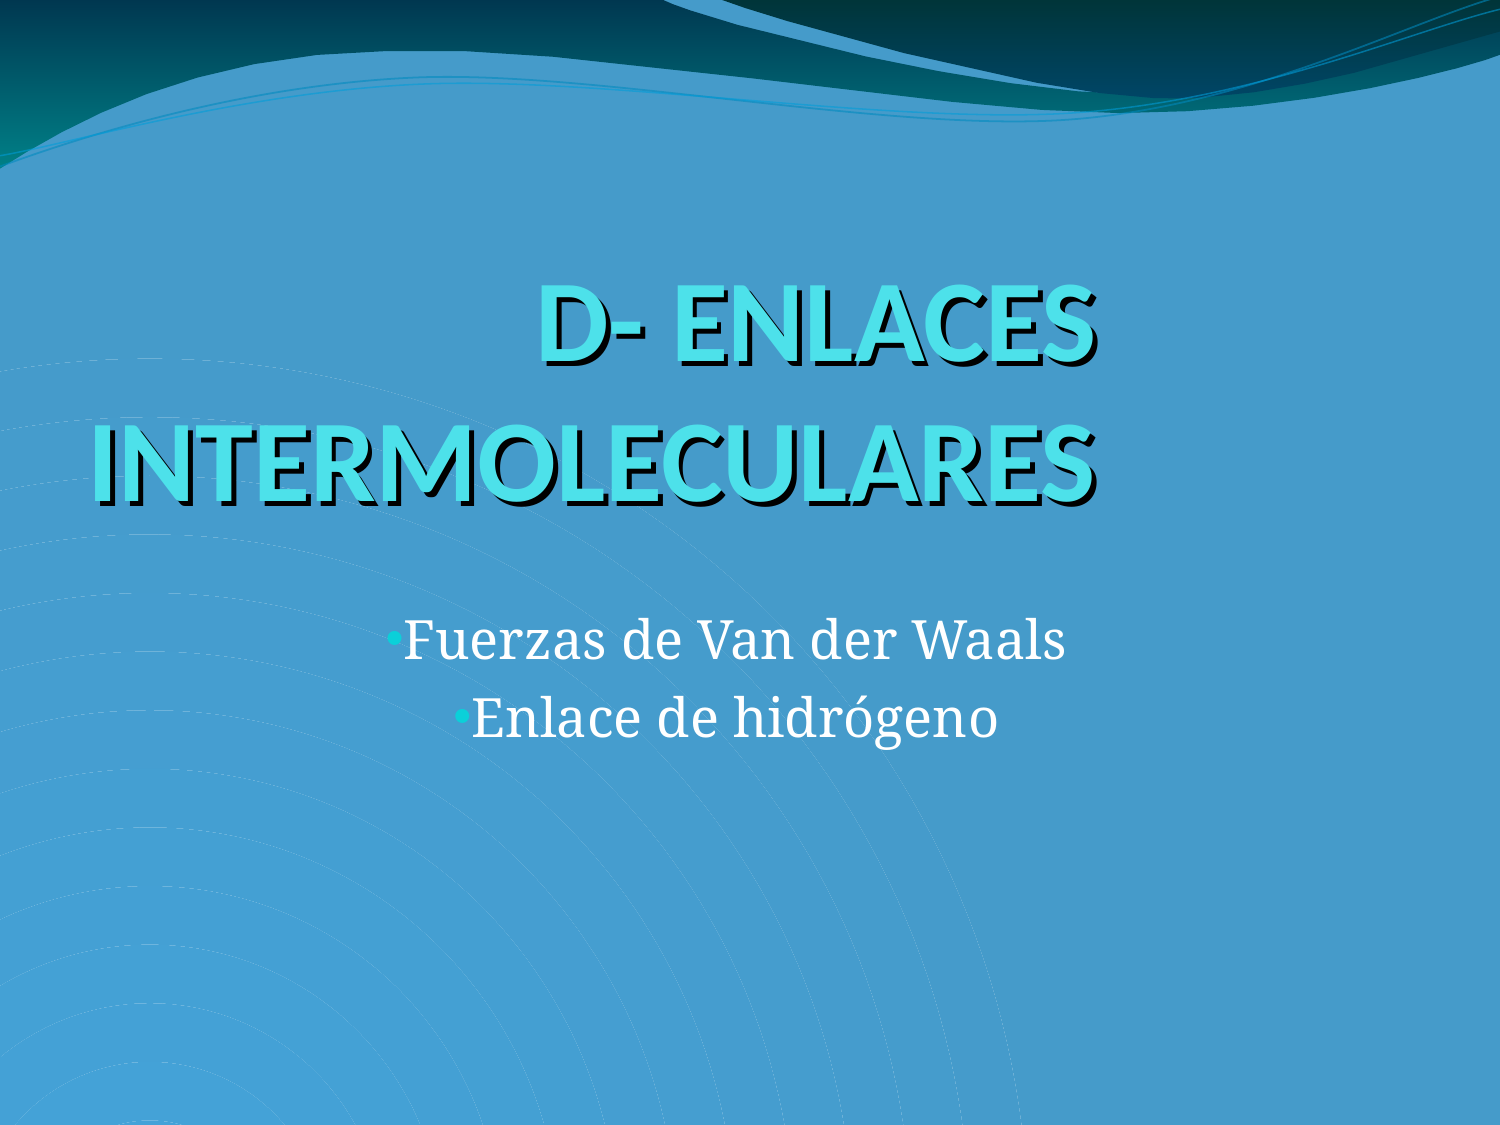

# D- ENLACES INTERMOLECULARES
Fuerzas de Van der Waals
Enlace de hidrógeno